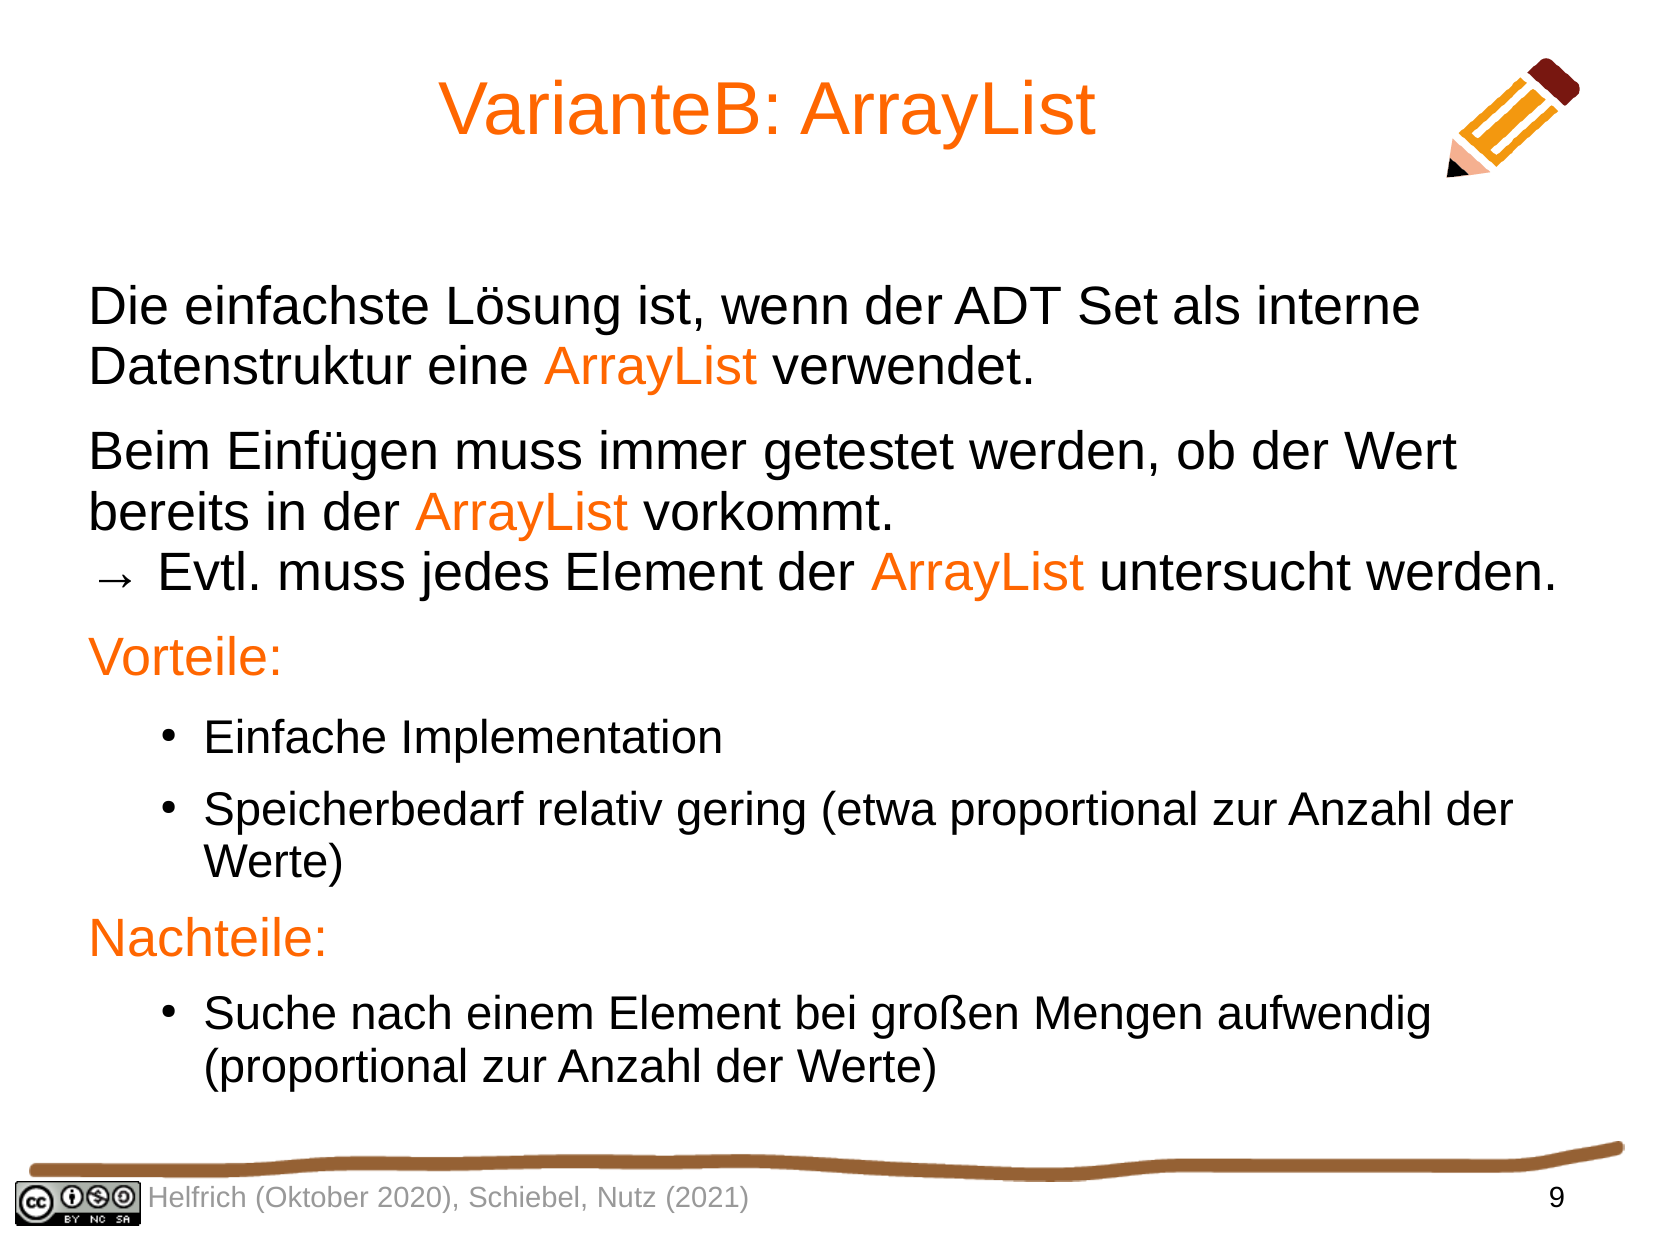

# VarianteB: ArrayList
Die einfachste Lösung ist, wenn der ADT Set als interne Datenstruktur eine ArrayList verwendet.
Beim Einfügen muss immer getestet werden, ob der Wert bereits in der ArrayList vorkommt.
→ Evtl. muss jedes Element der ArrayList untersucht werden.
Vorteile:
Einfache Implementation
Speicherbedarf relativ gering (etwa proportional zur Anzahl der Werte)
Nachteile:
Suche nach einem Element bei großen Mengen aufwendig (proportional zur Anzahl der Werte)
9